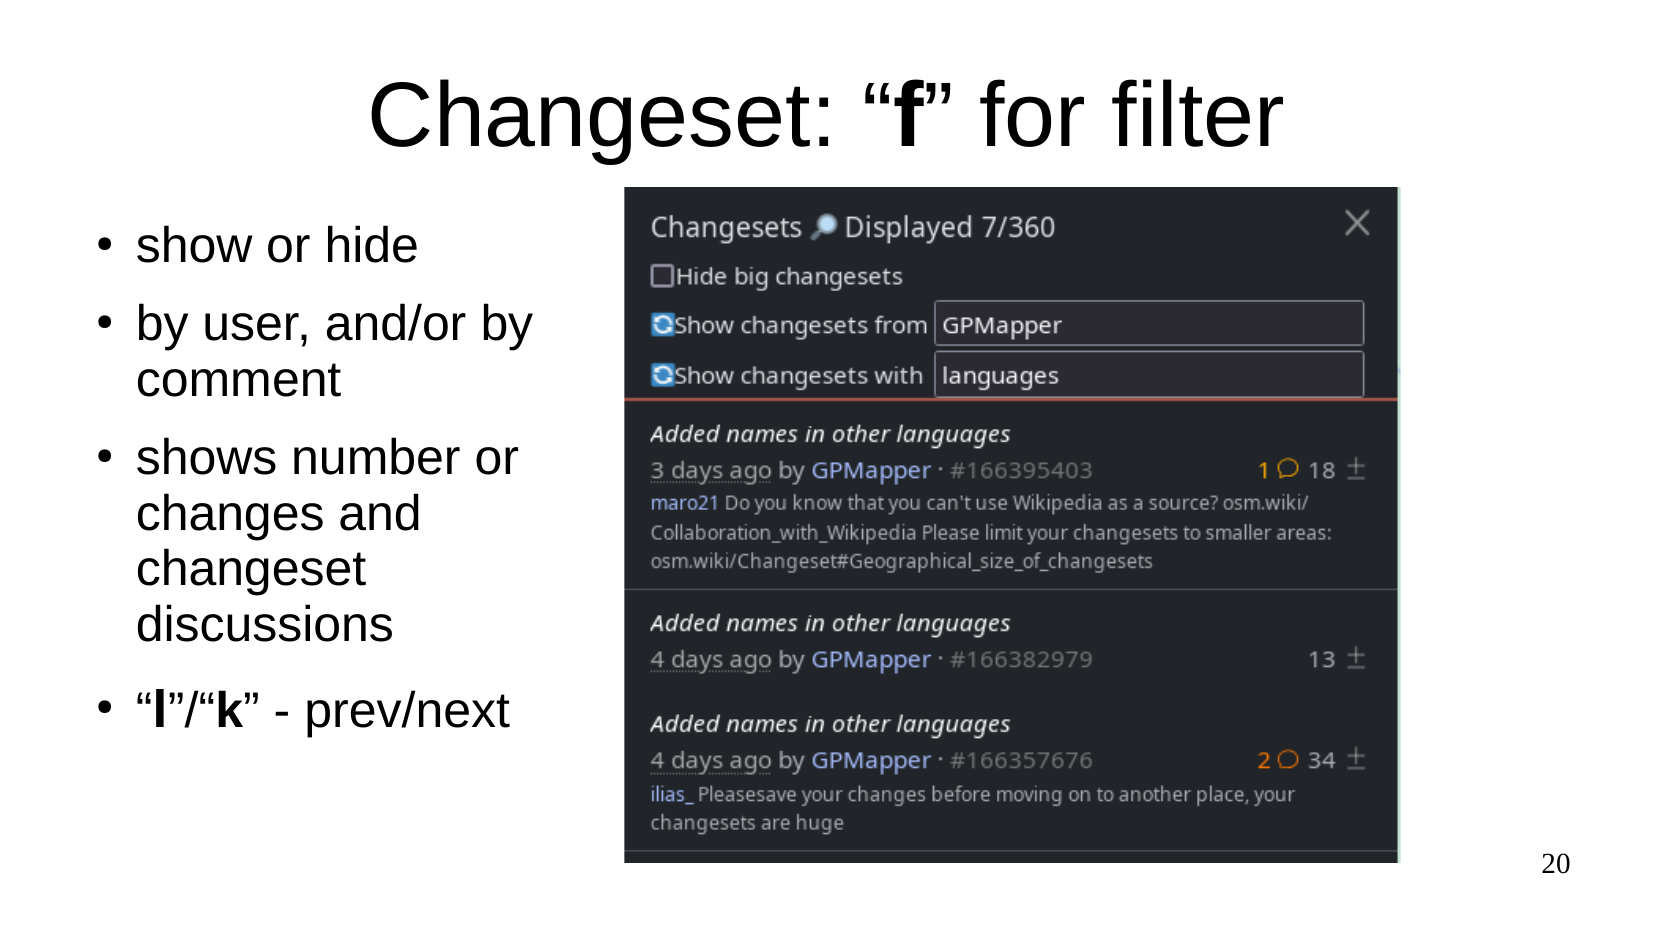

# Changeset: “f” for filter
show or hide
by user, and/or by comment
shows number or changes and changeset discussions
“l”/“k” - prev/next
20